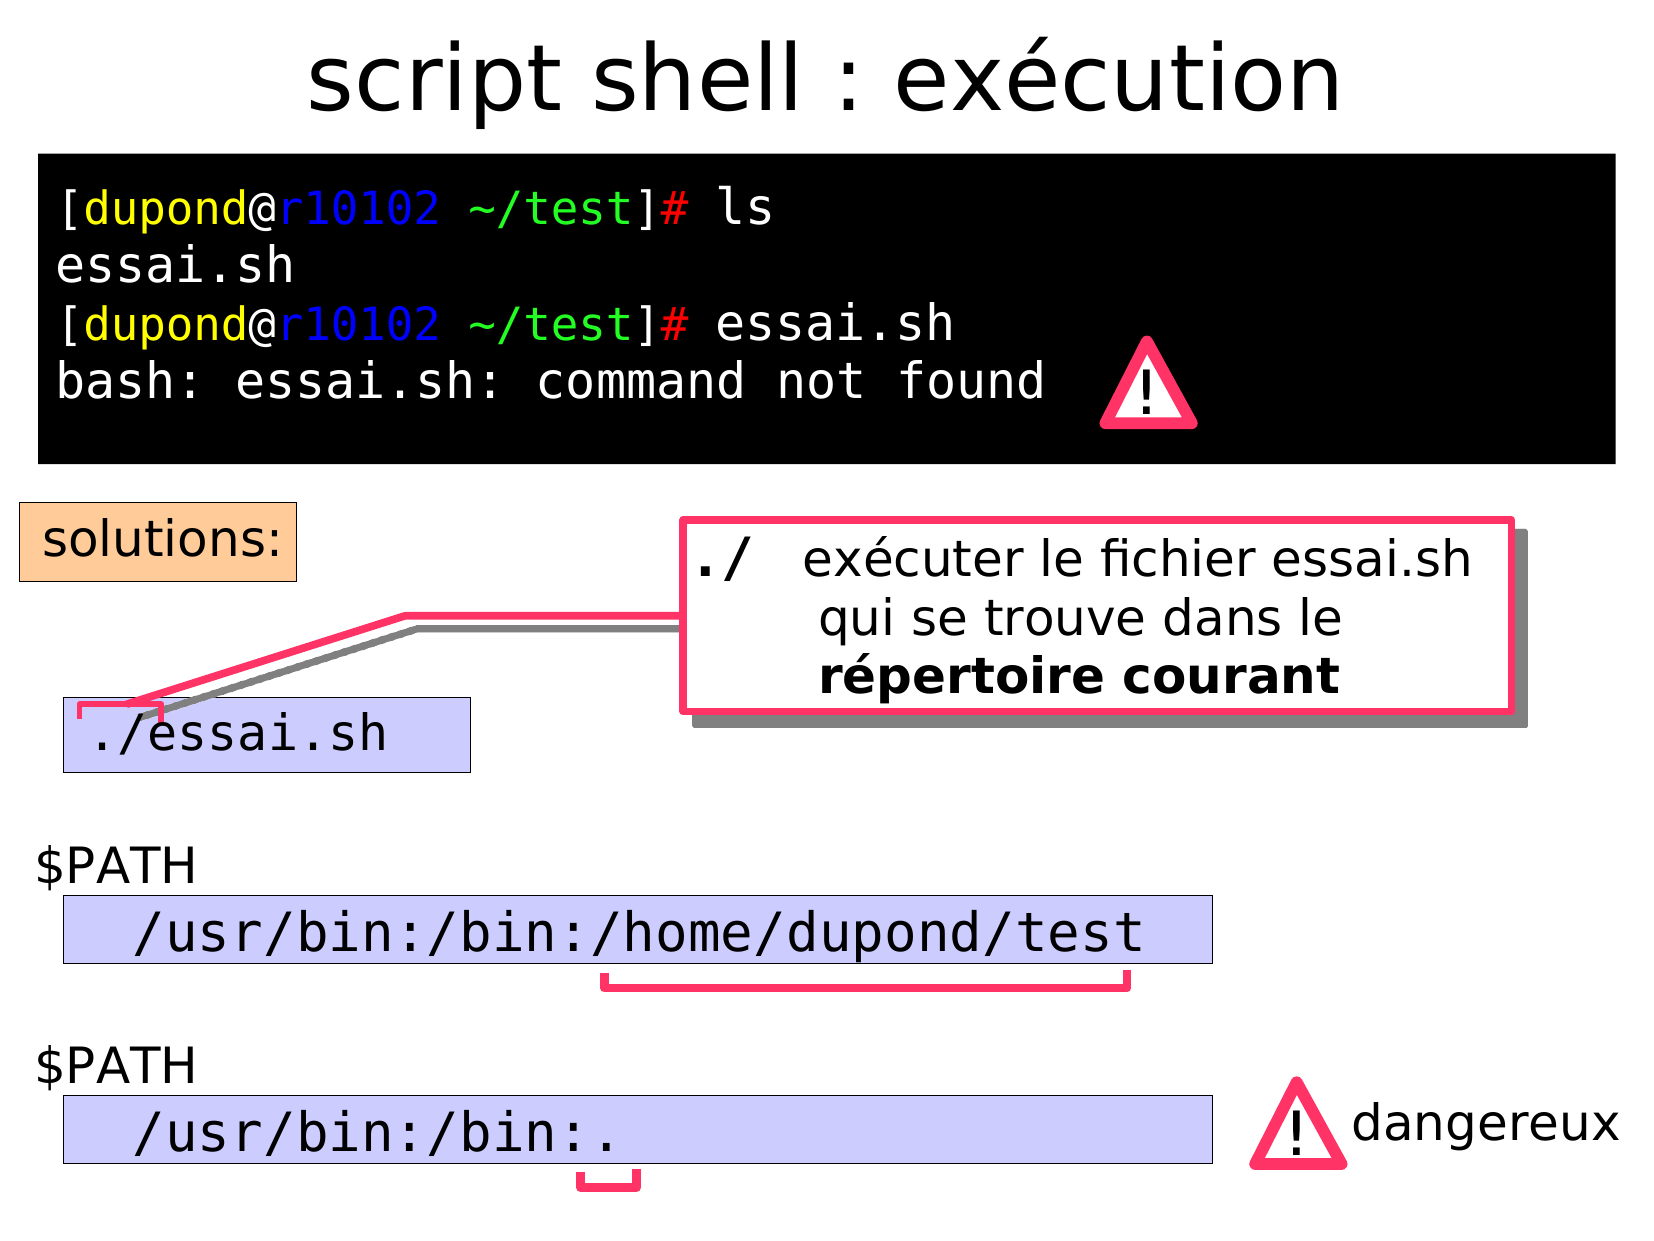

# script shell : exécution
[dupond@r10102 ~/test]# ls
essai.sh
[dupond@r10102 ~/test]# essai.sh
bash: essai.sh: command not found
!
solutions:
./essai.sh
$PATH
/usr/bin:/bin:/home/dupond/test
$PATH
!
dangereux
/usr/bin:/bin:.